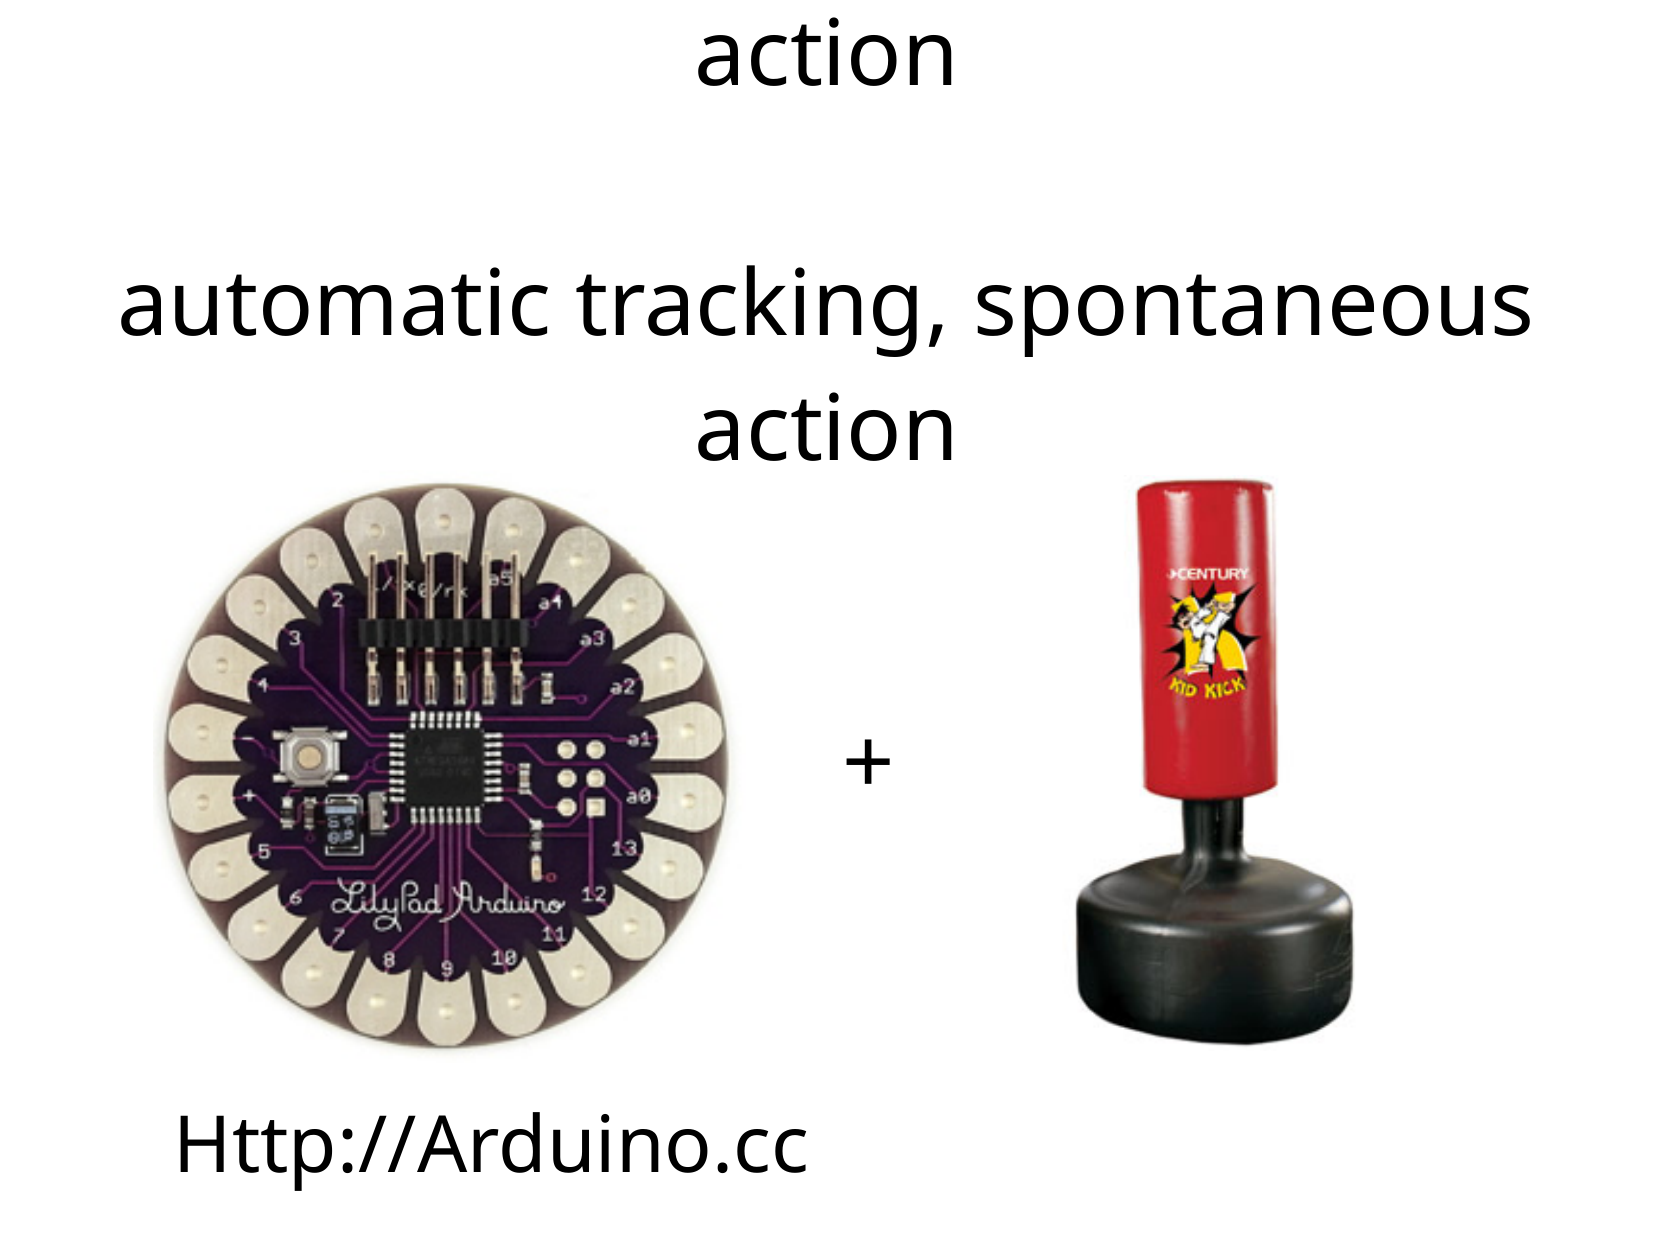

Centralized comms, decentralized action
automatic tracking, spontaneous action
# +
Http://Arduino.cc